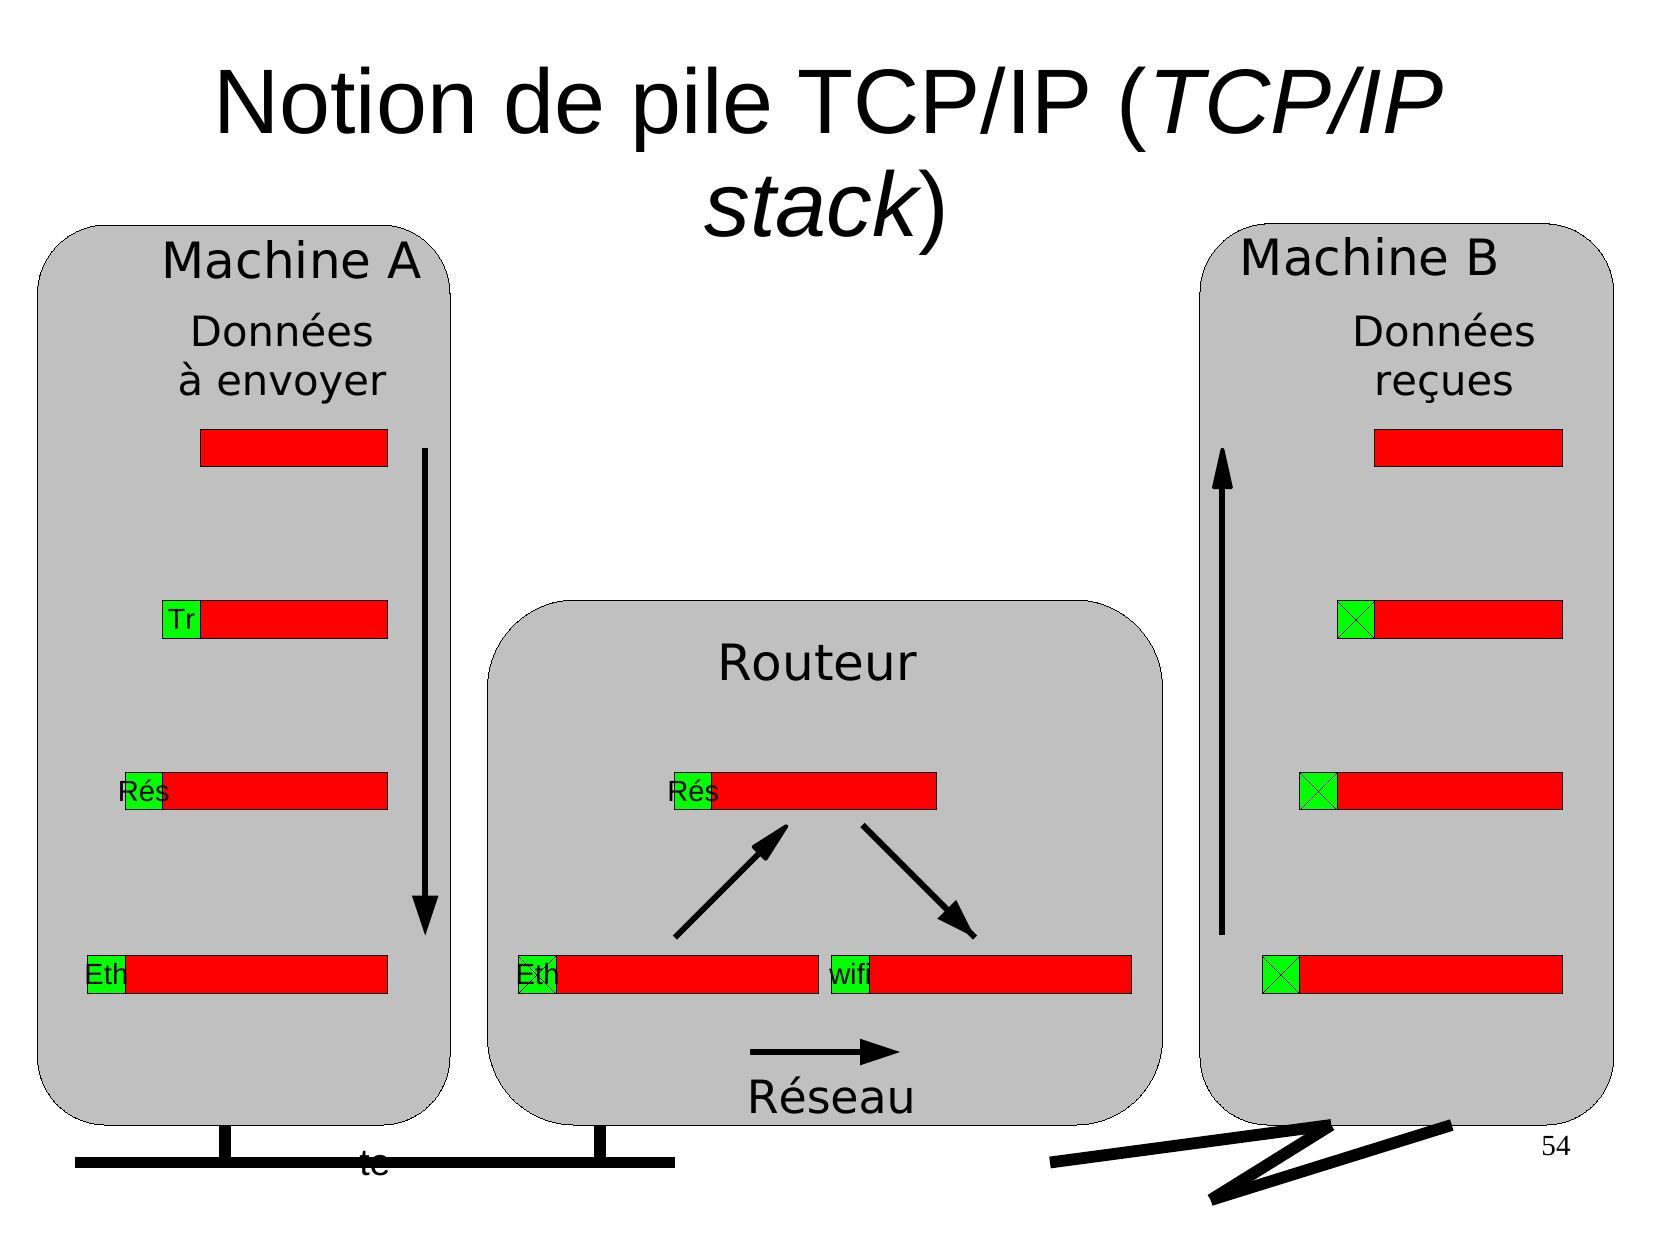

# Notion de pile TCP/IP (TCP/IP stack)
Machine B
Machine A
Données
à envoyer
Données
reçues
Tr
Routeur
Rés
Rés
Eth
Eth
wifi
Réseau
54
te